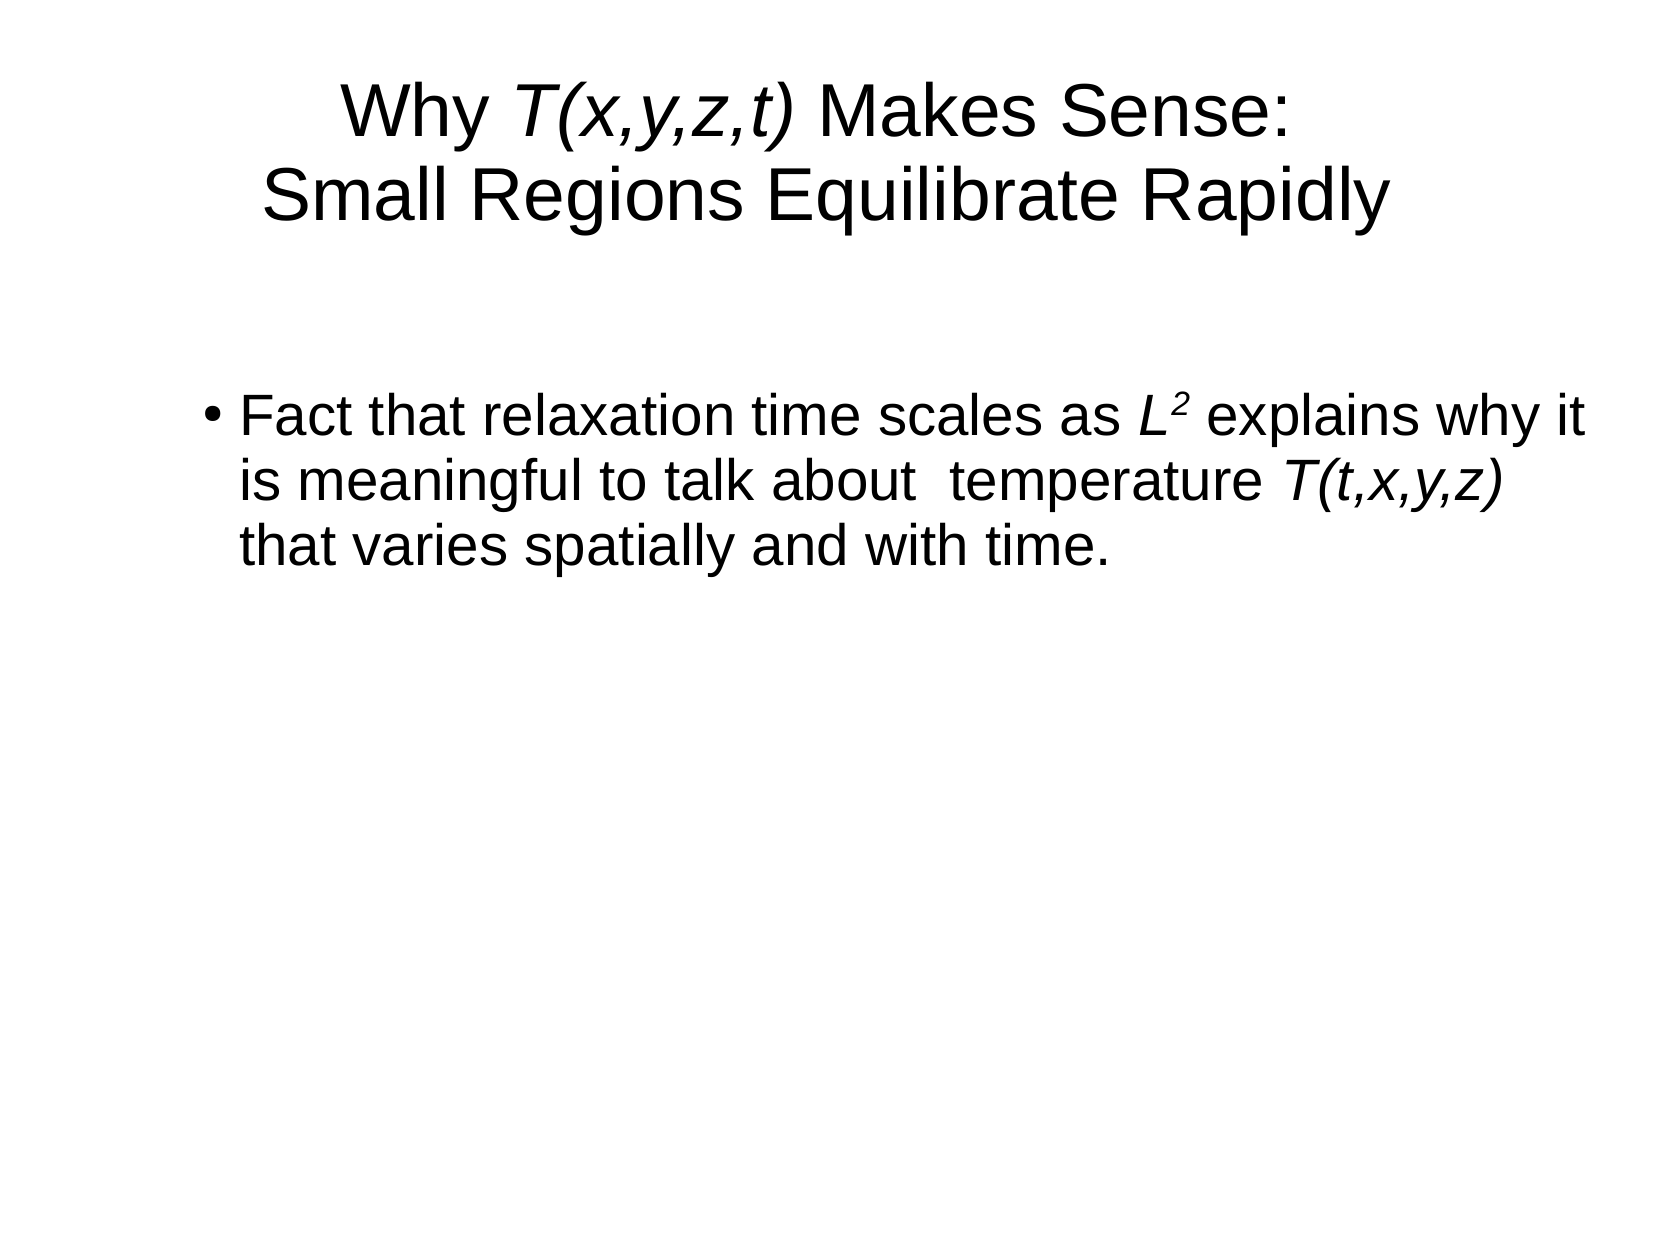

# Why T(x,y,z,t) Makes Sense: Small Regions Equilibrate Rapidly
 Fact that relaxation time scales as L2 explains why it
 is meaningful to talk about temperature T(t,x,y,z)
 that varies spatially and with time.